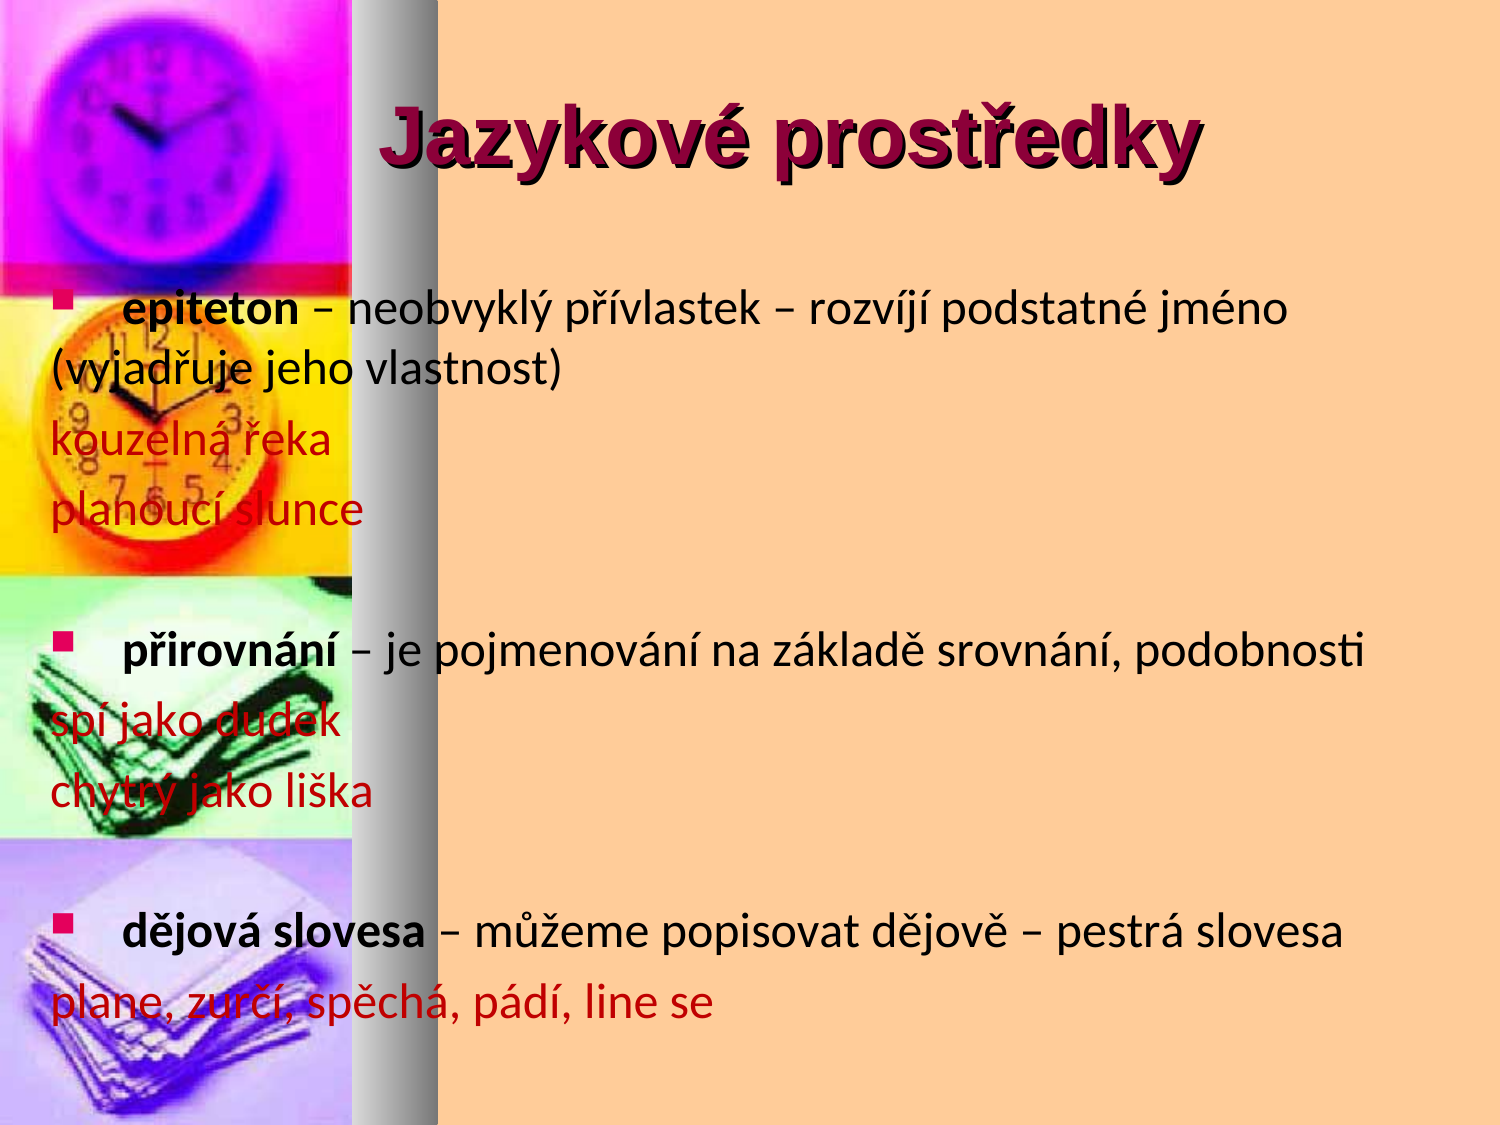

# Jazykové prostředky
 epiteton – neobvyklý přívlastek – rozvíjí podstatné jméno (vyjadřuje jeho vlastnost)
kouzelná řeka
planoucí slunce
 přirovnání – je pojmenování na základě srovnání, podobnosti
spí jako dudek
chytrý jako liška
 dějová slovesa – můžeme popisovat dějově – pestrá slovesa
plane, zurčí, spěchá, pádí, line se